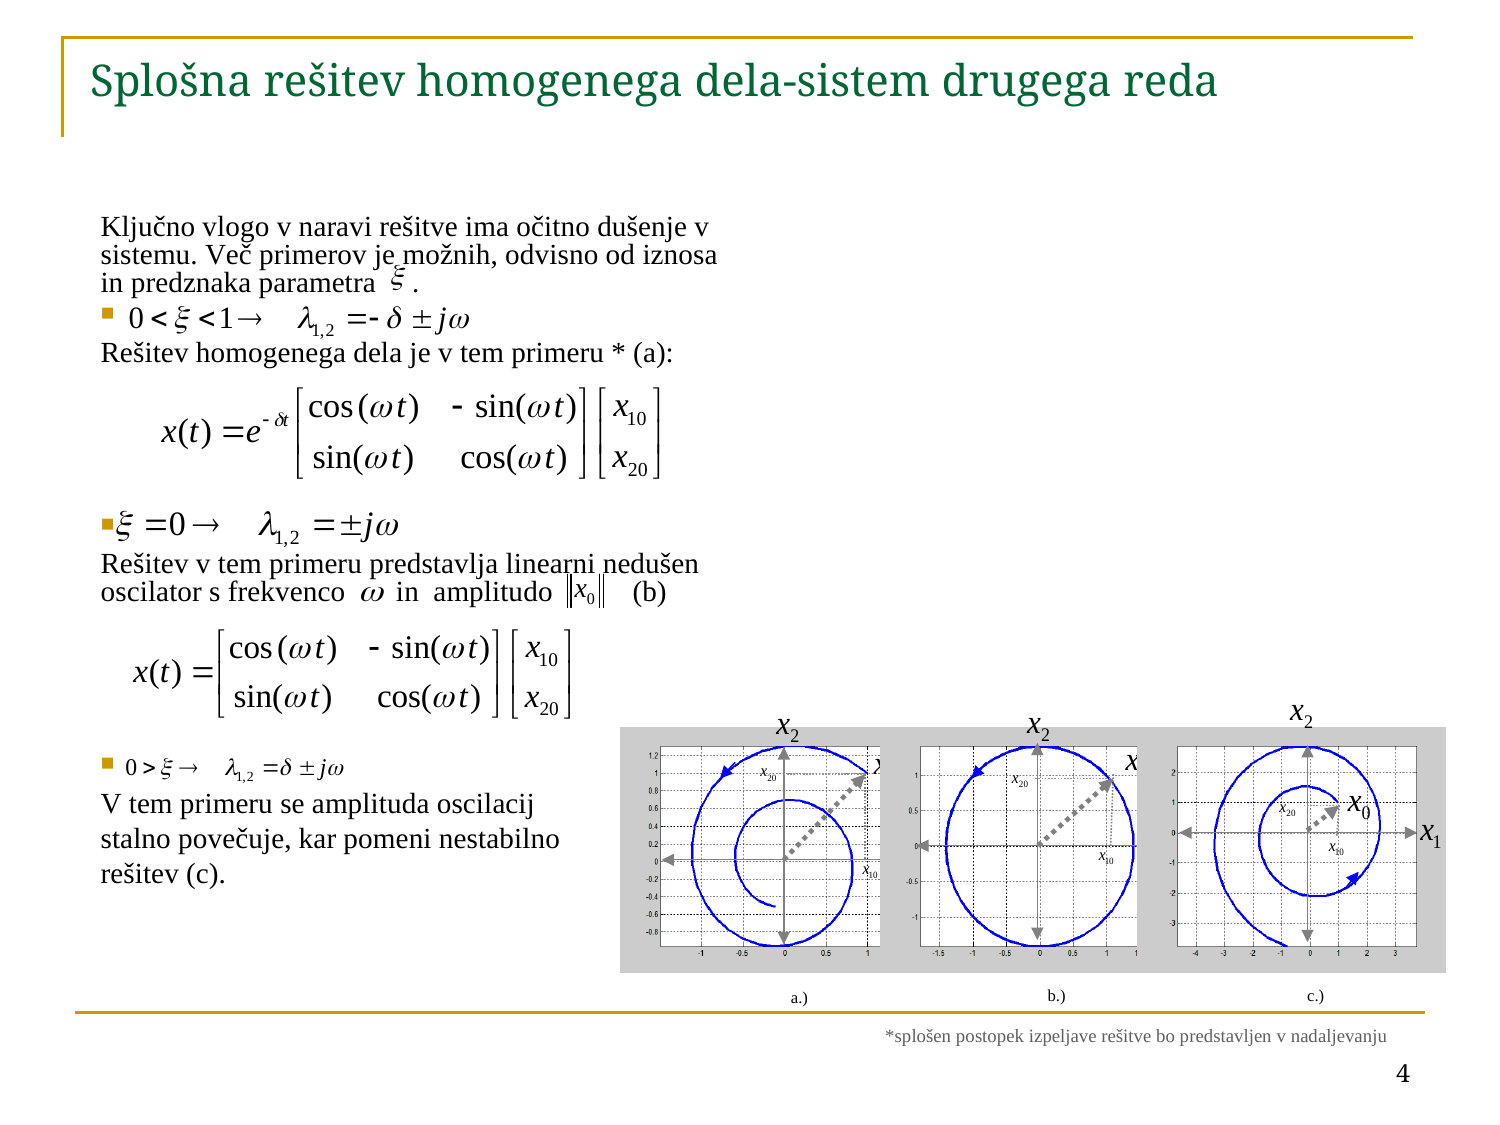

# Splošna rešitev homogenega dela-sistem drugega reda
Ključno vlogo v naravi rešitve ima očitno dušenje v sistemu. Več primerov je možnih, odvisno od iznosa in predznaka parametra .
Rešitev homogenega dela je v tem primeru * (a):
Rešitev v tem primeru predstavlja linearni nedušen oscilator s frekvenco in amplitudo (b)
V tem primeru se amplituda oscilacij
stalno povečuje, kar pomeni nestabilno
rešitev (c).
b.)
c.)
a.)
*splošen postopek izpeljave rešitve bo predstavljen v nadaljevanju
3